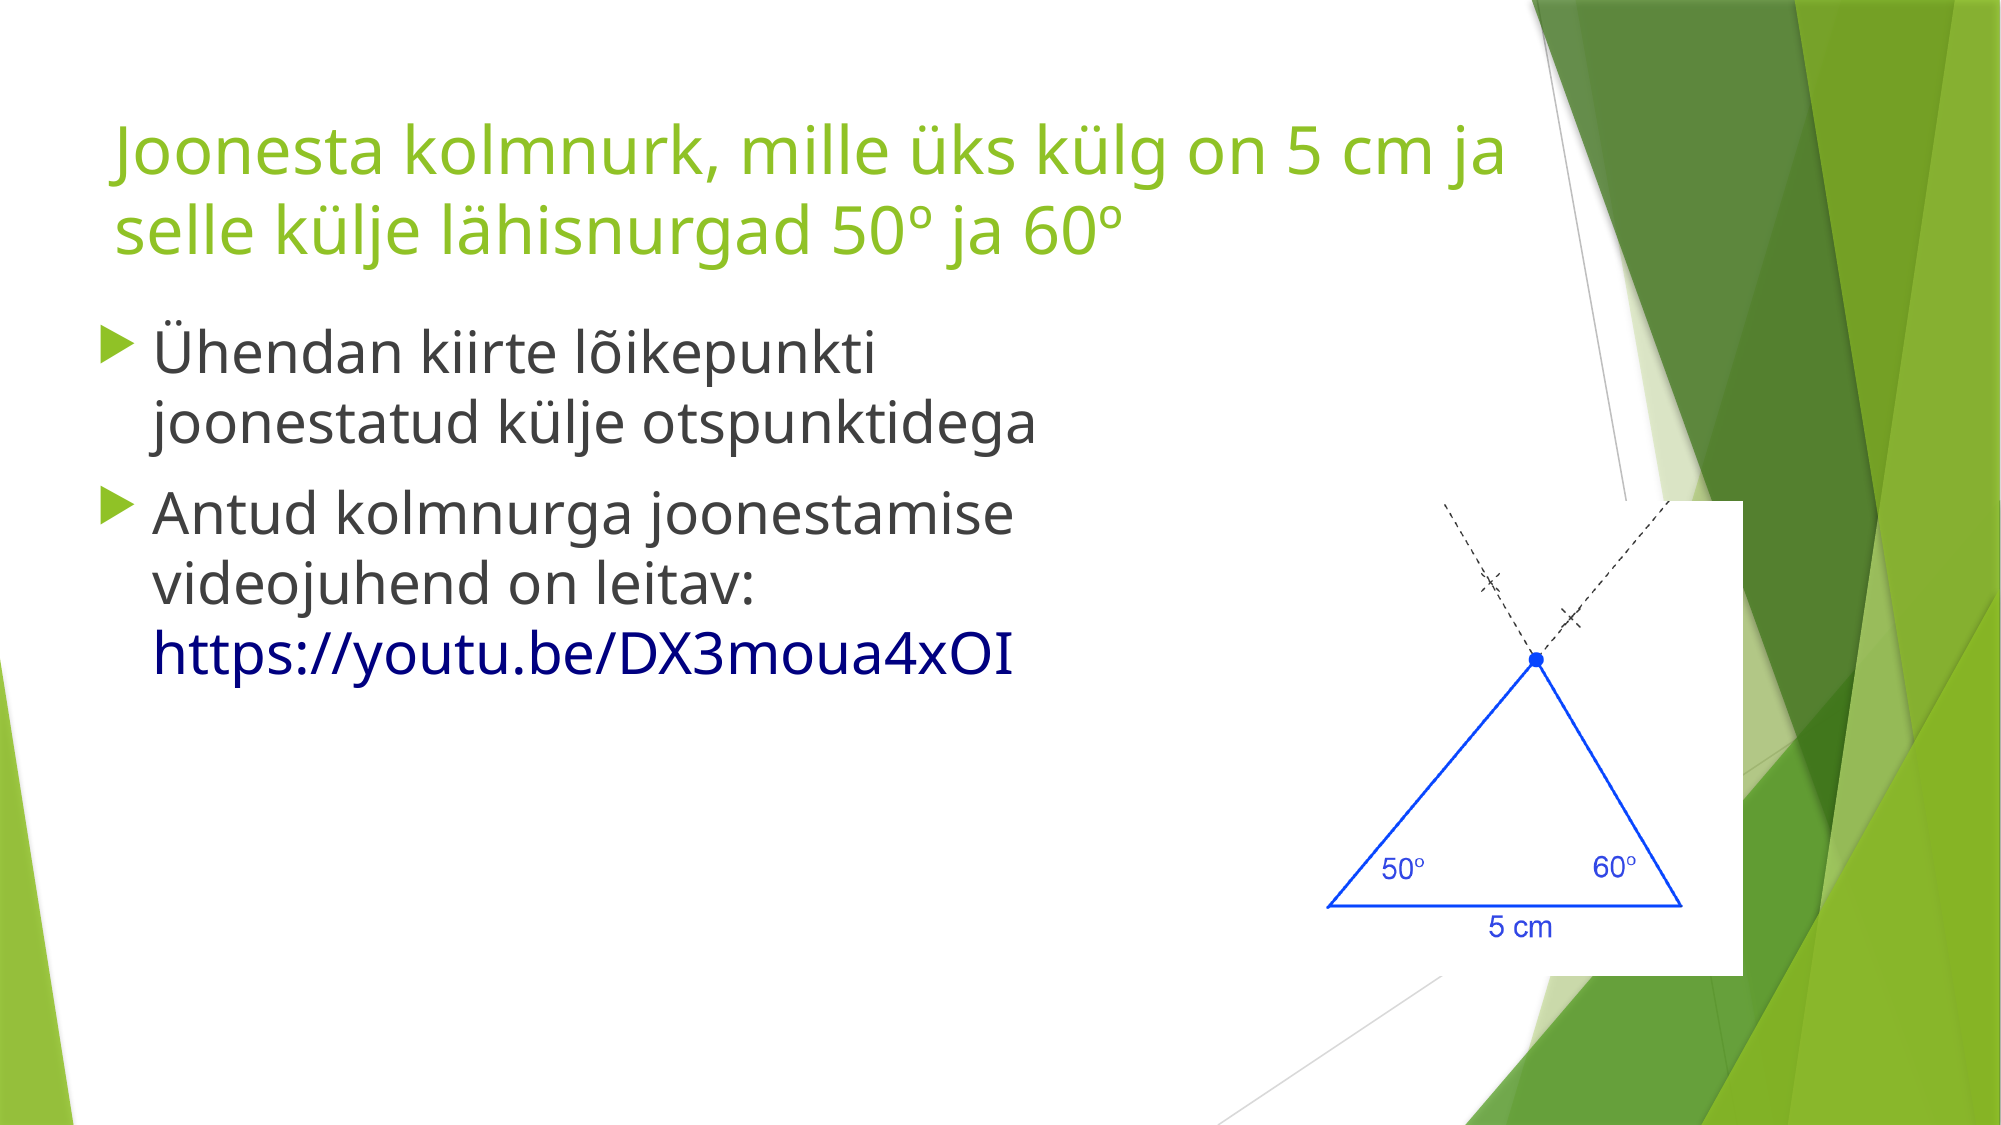

# Joonesta kolmnurk, mille üks külg on 5 cm ja selle külje lähisnurgad 50º ja 60º
Ühendan kiirte lõikepunkti joonestatud külje otspunktidega
Antud kolmnurga joonestamise videojuhend on leitav: https://youtu.be/DX3moua4xOI